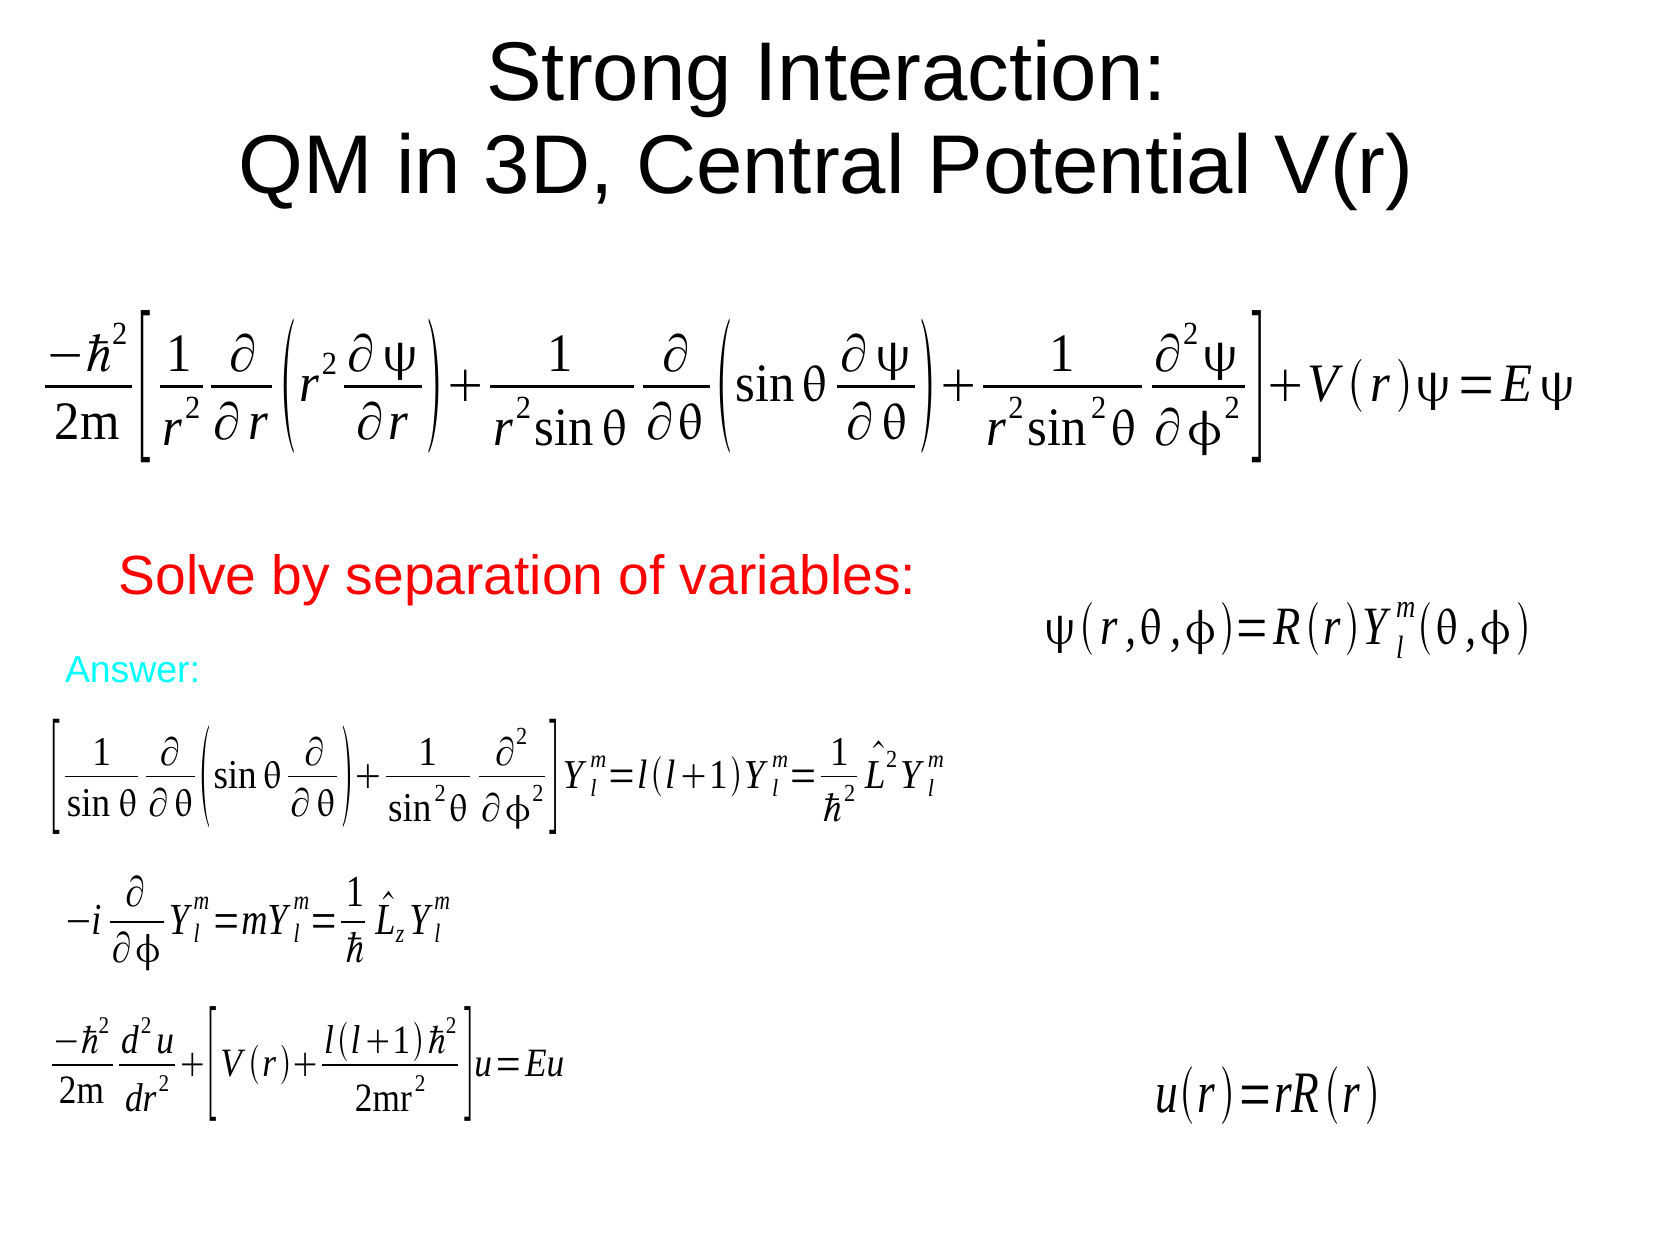

# Strong Interaction: QM in 3D, Central Potential V(r)
Solve by separation of variables:
Answer: